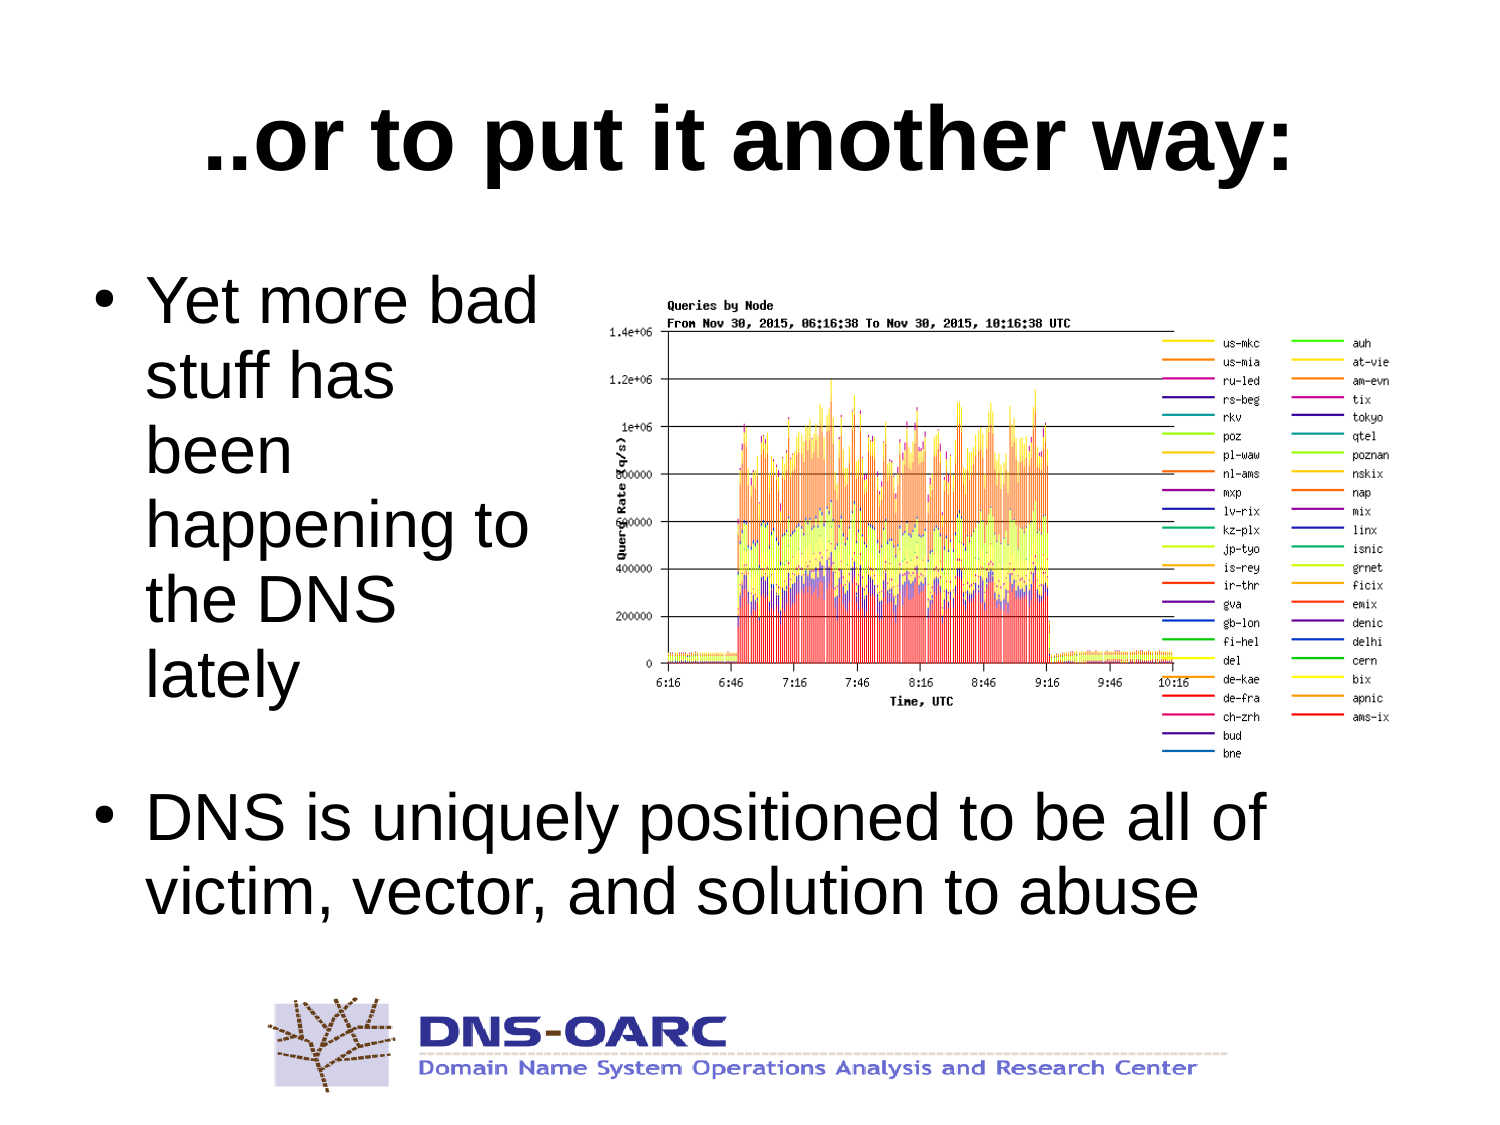

# ..or to put it another way:
Yet more bad stuff has been happening to the DNS lately
DNS is uniquely positioned to be all of victim, vector, and solution to abuse